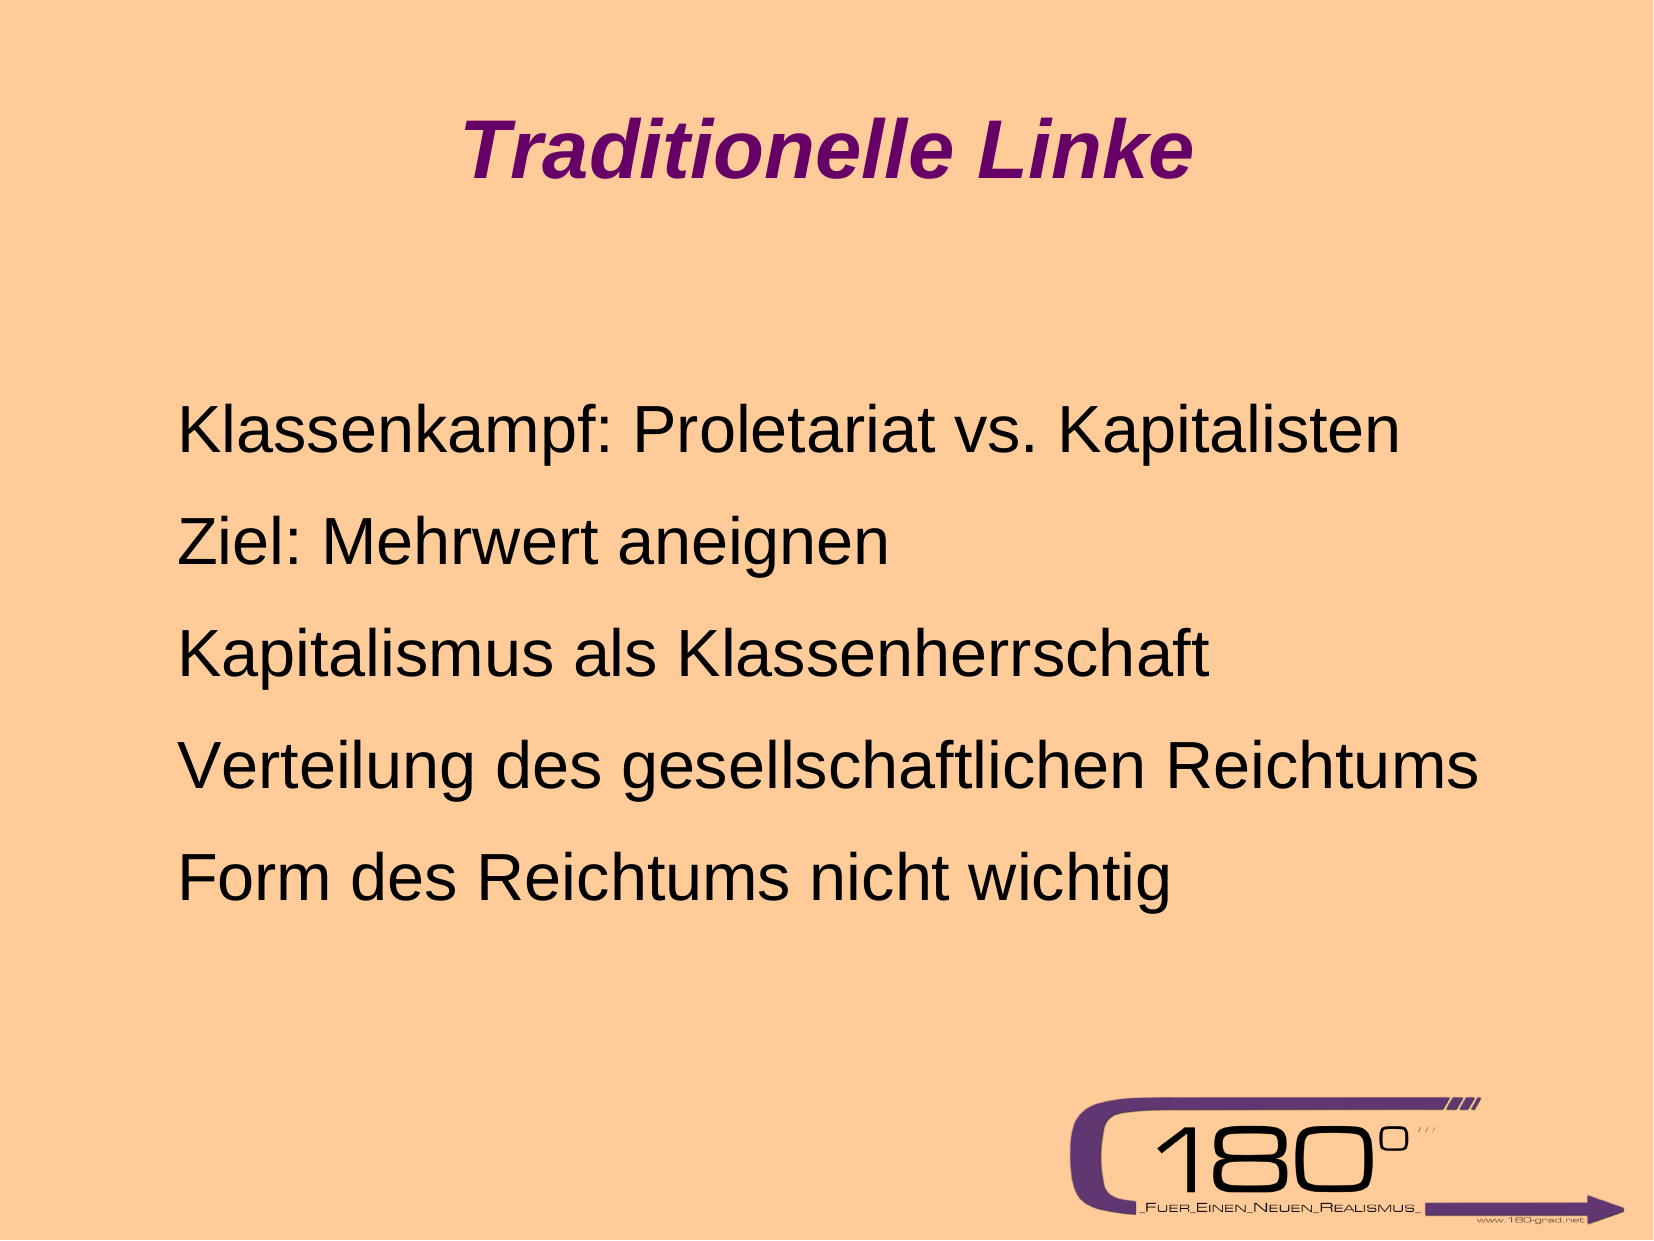

# Traditionelle Linke
Klassenkampf: Proletariat vs. Kapitalisten
Ziel: Mehrwert aneignen
Kapitalismus als Klassenherrschaft
Verteilung des gesellschaftlichen Reichtums
Form des Reichtums nicht wichtig